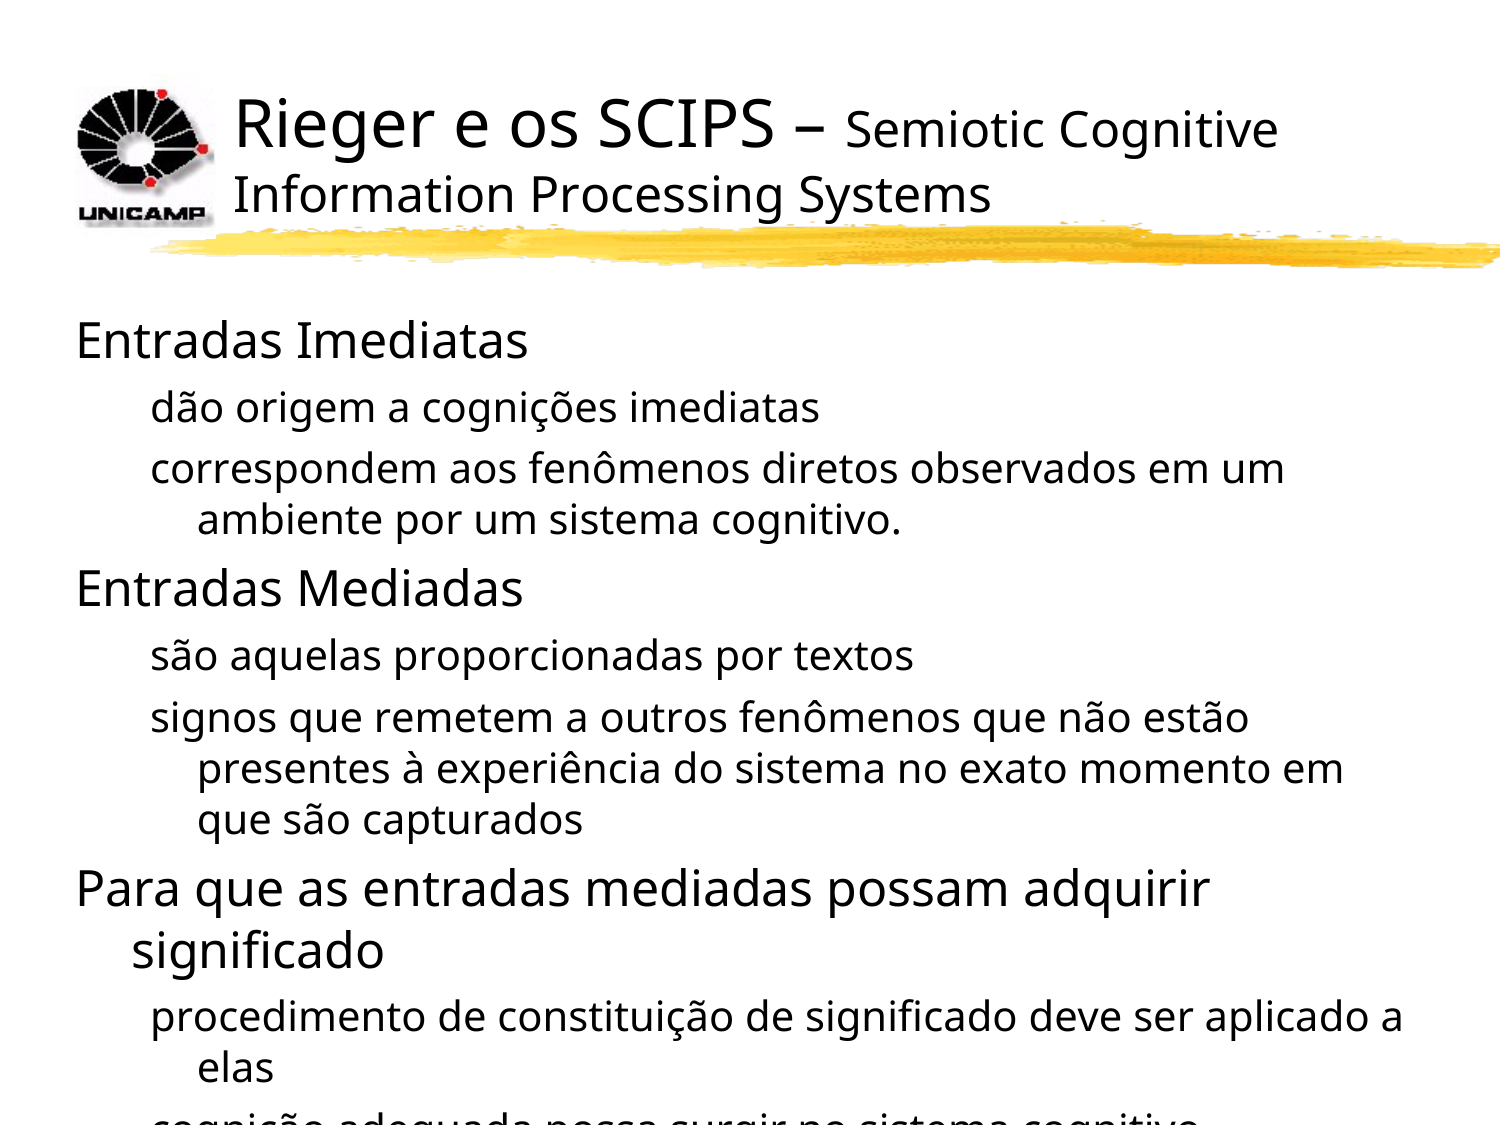

# Rieger e os SCIPS – Semiotic Cognitive Information Processing Systems
Entradas Imediatas
dão origem a cognições imediatas
correspondem aos fenômenos diretos observados em um ambiente por um sistema cognitivo.
Entradas Mediadas
são aquelas proporcionadas por textos
signos que remetem a outros fenômenos que não estão presentes à experiência do sistema no exato momento em que são capturados
Para que as entradas mediadas possam adquirir significado
procedimento de constituição de significado deve ser aplicado a elas
cognição adequada possa surgir no sistema cognitivo.